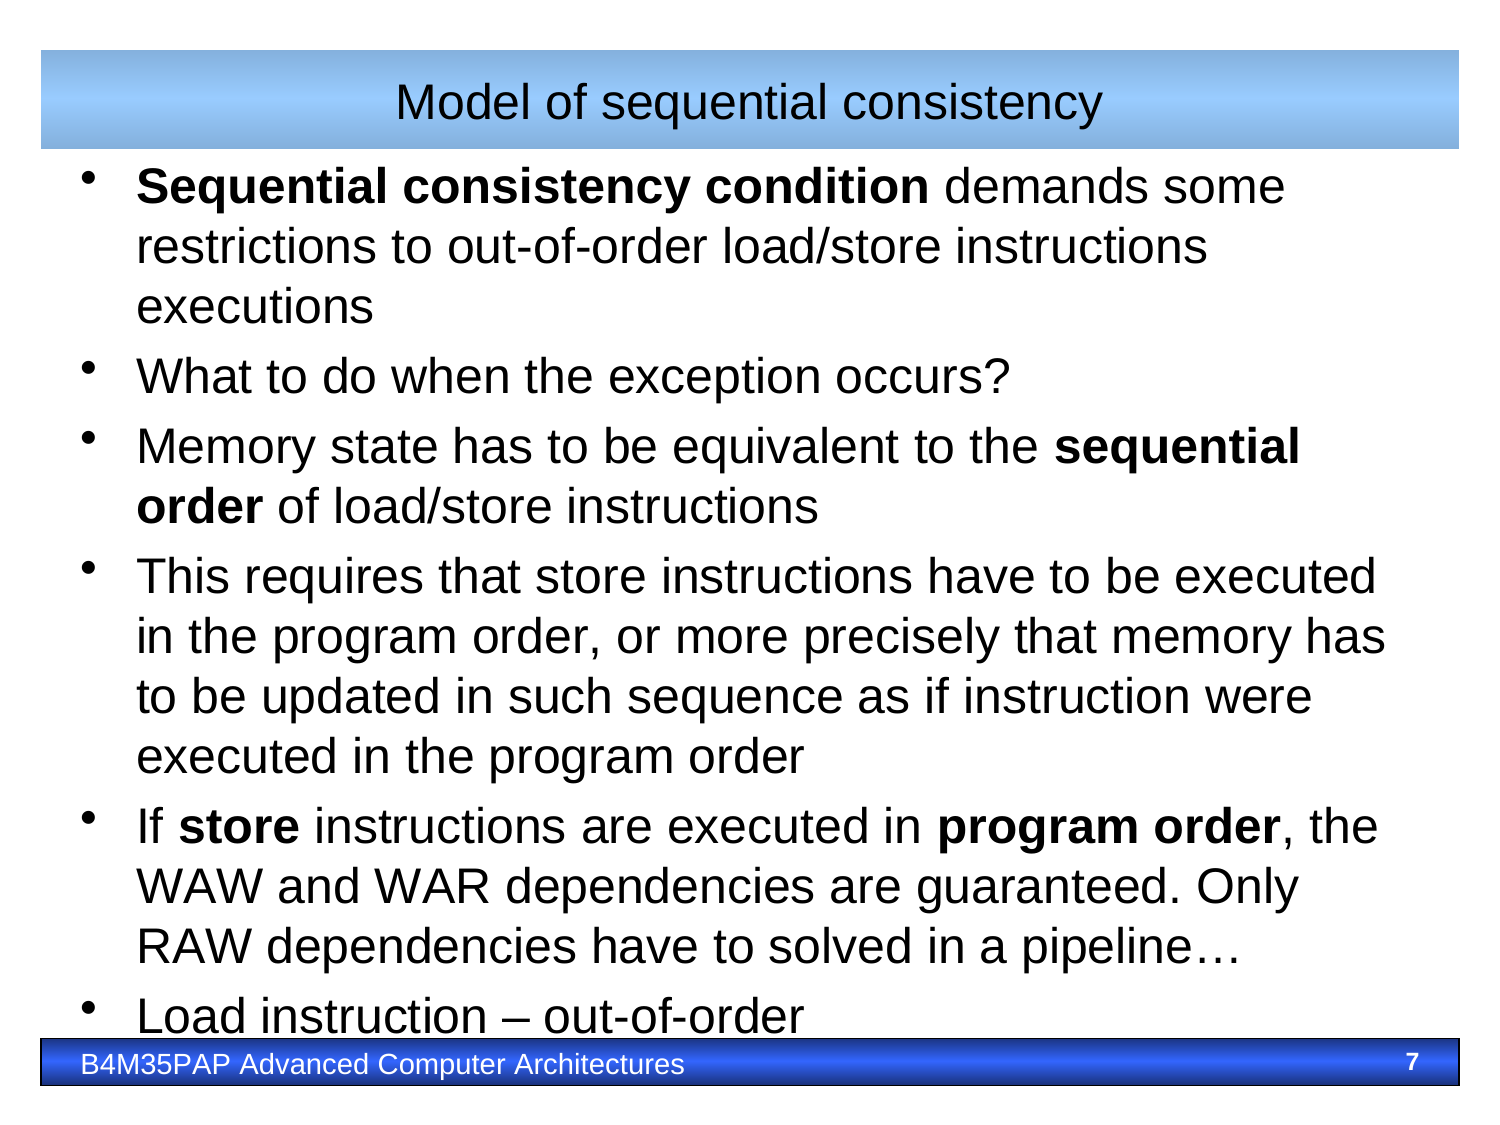

# Model of sequential consistency
Sequential consistency condition demands some restrictions to out-of-order load/store instructions executions
What to do when the exception occurs?
Memory state has to be equivalent to the sequential order of load/store instructions
This requires that store instructions have to be executed in the program order, or more precisely that memory has to be updated in such sequence as if instruction were executed in the program order
If store instructions are executed in program order, the WAW and WAR dependencies are guaranteed. Only RAW dependencies have to solved in a pipeline…
Load instruction – out-of-order